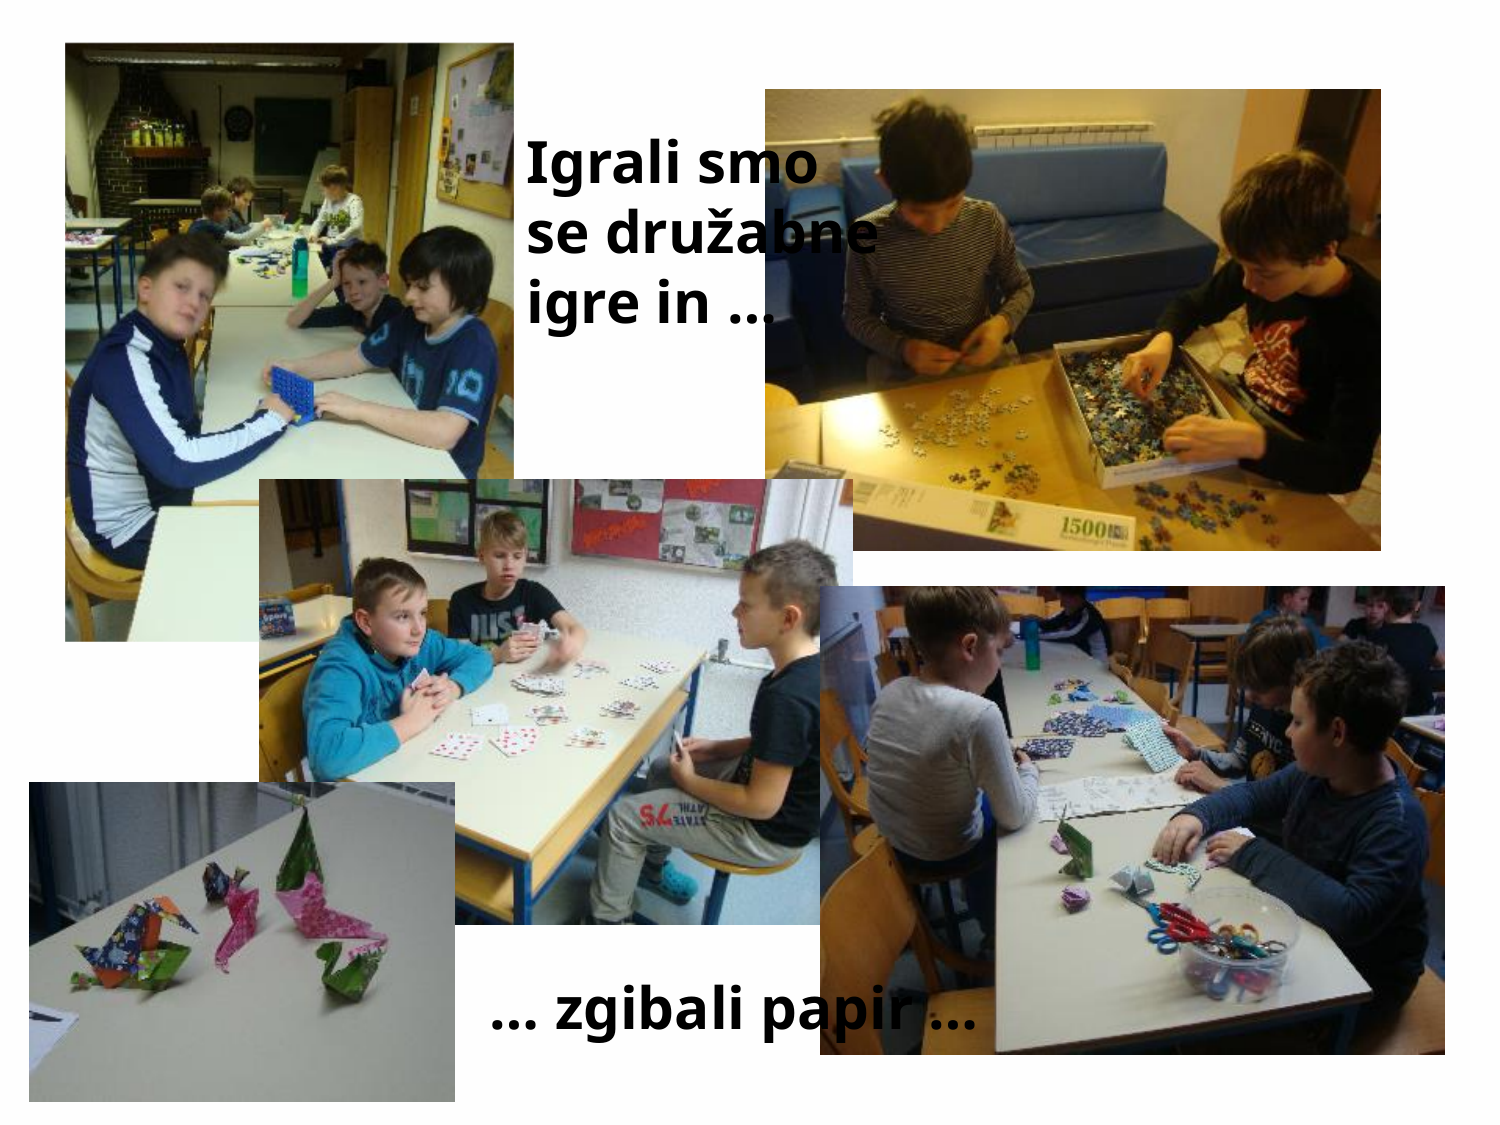

Igrali smo
se družabne
igre in …
 … zgibali papir …